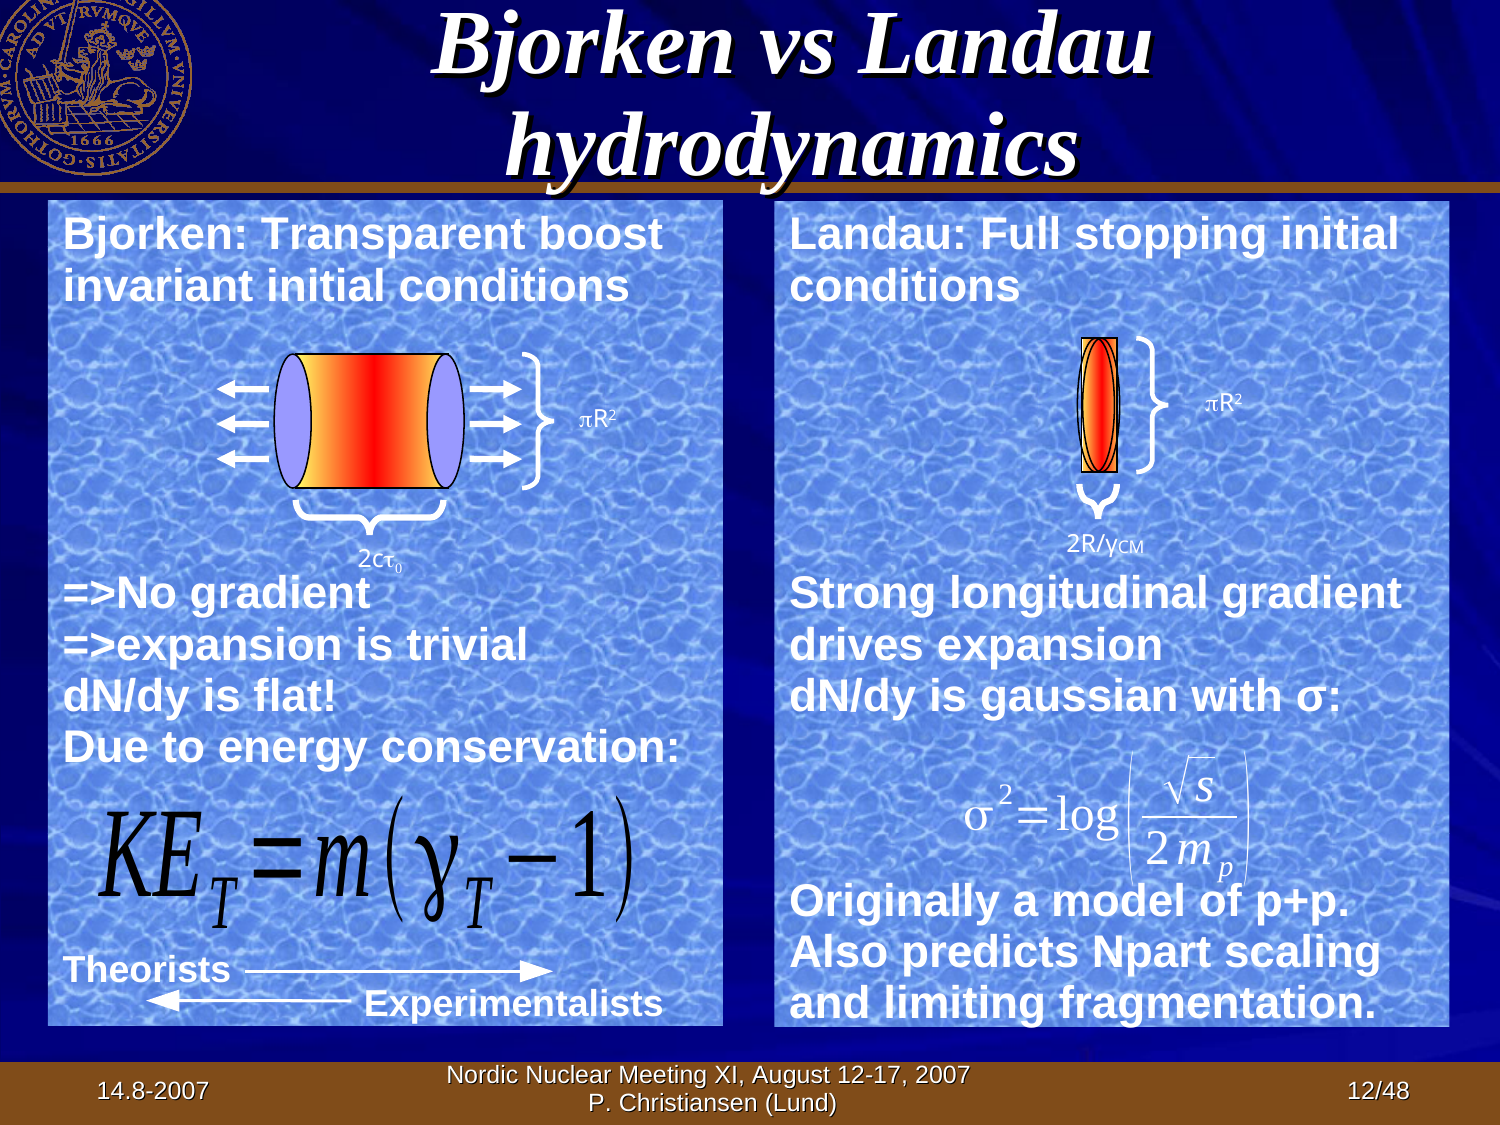

# Bjorken vs Landau hydrodynamics
Bjorken: Transparent boost invariant initial conditions
=>No gradient
=>expansion is trivial
dN/dy is flat!
Due to energy conservation:
Landau: Full stopping initial
conditions
Strong longitudinal gradient
drives expansion
dN/dy is gaussian with σ:
Originally a model of p+p.
Also predicts Npart scaling and limiting fragmentation.
2R/γCM
R2
R2
2c
Theorists
Experimentalists
12